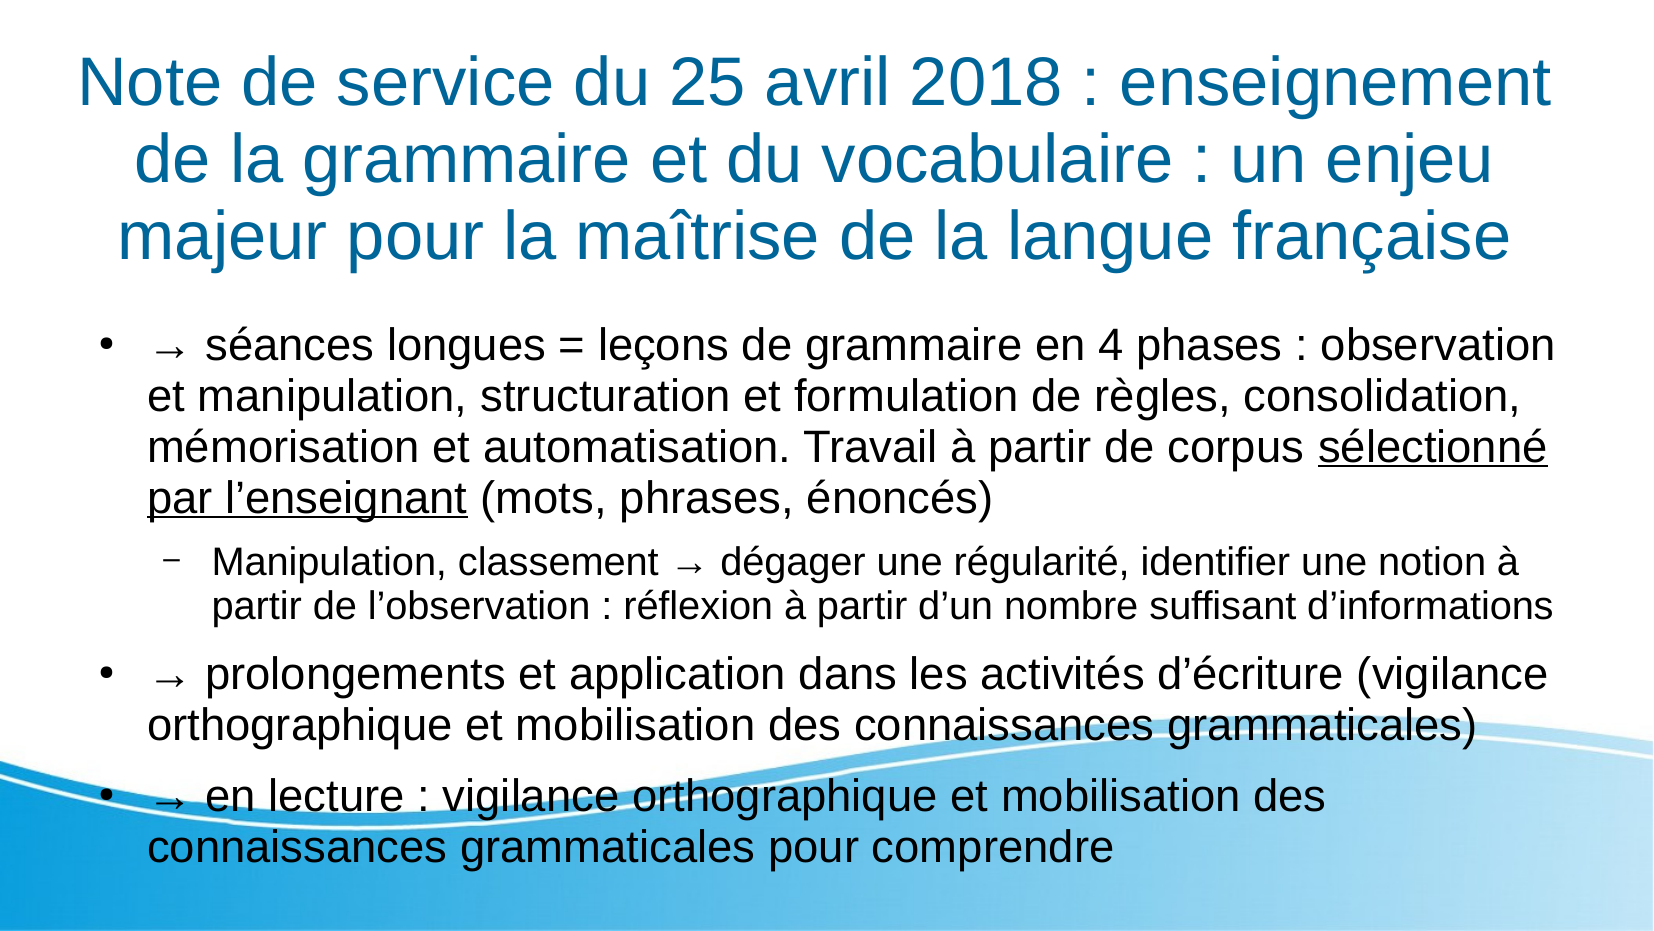

# Note de service du 25 avril 2018 : enseignement de la grammaire et du vocabulaire : un enjeu majeur pour la maîtrise de la langue française
→ séances longues = leçons de grammaire en 4 phases : observation et manipulation, structuration et formulation de règles, consolidation, mémorisation et automatisation. Travail à partir de corpus sélectionné par l’enseignant (mots, phrases, énoncés)
Manipulation, classement → dégager une régularité, identifier une notion à partir de l’observation : réflexion à partir d’un nombre suffisant d’informations
→ prolongements et application dans les activités d’écriture (vigilance orthographique et mobilisation des connaissances grammaticales)
→ en lecture : vigilance orthographique et mobilisation des connaissances grammaticales pour comprendre